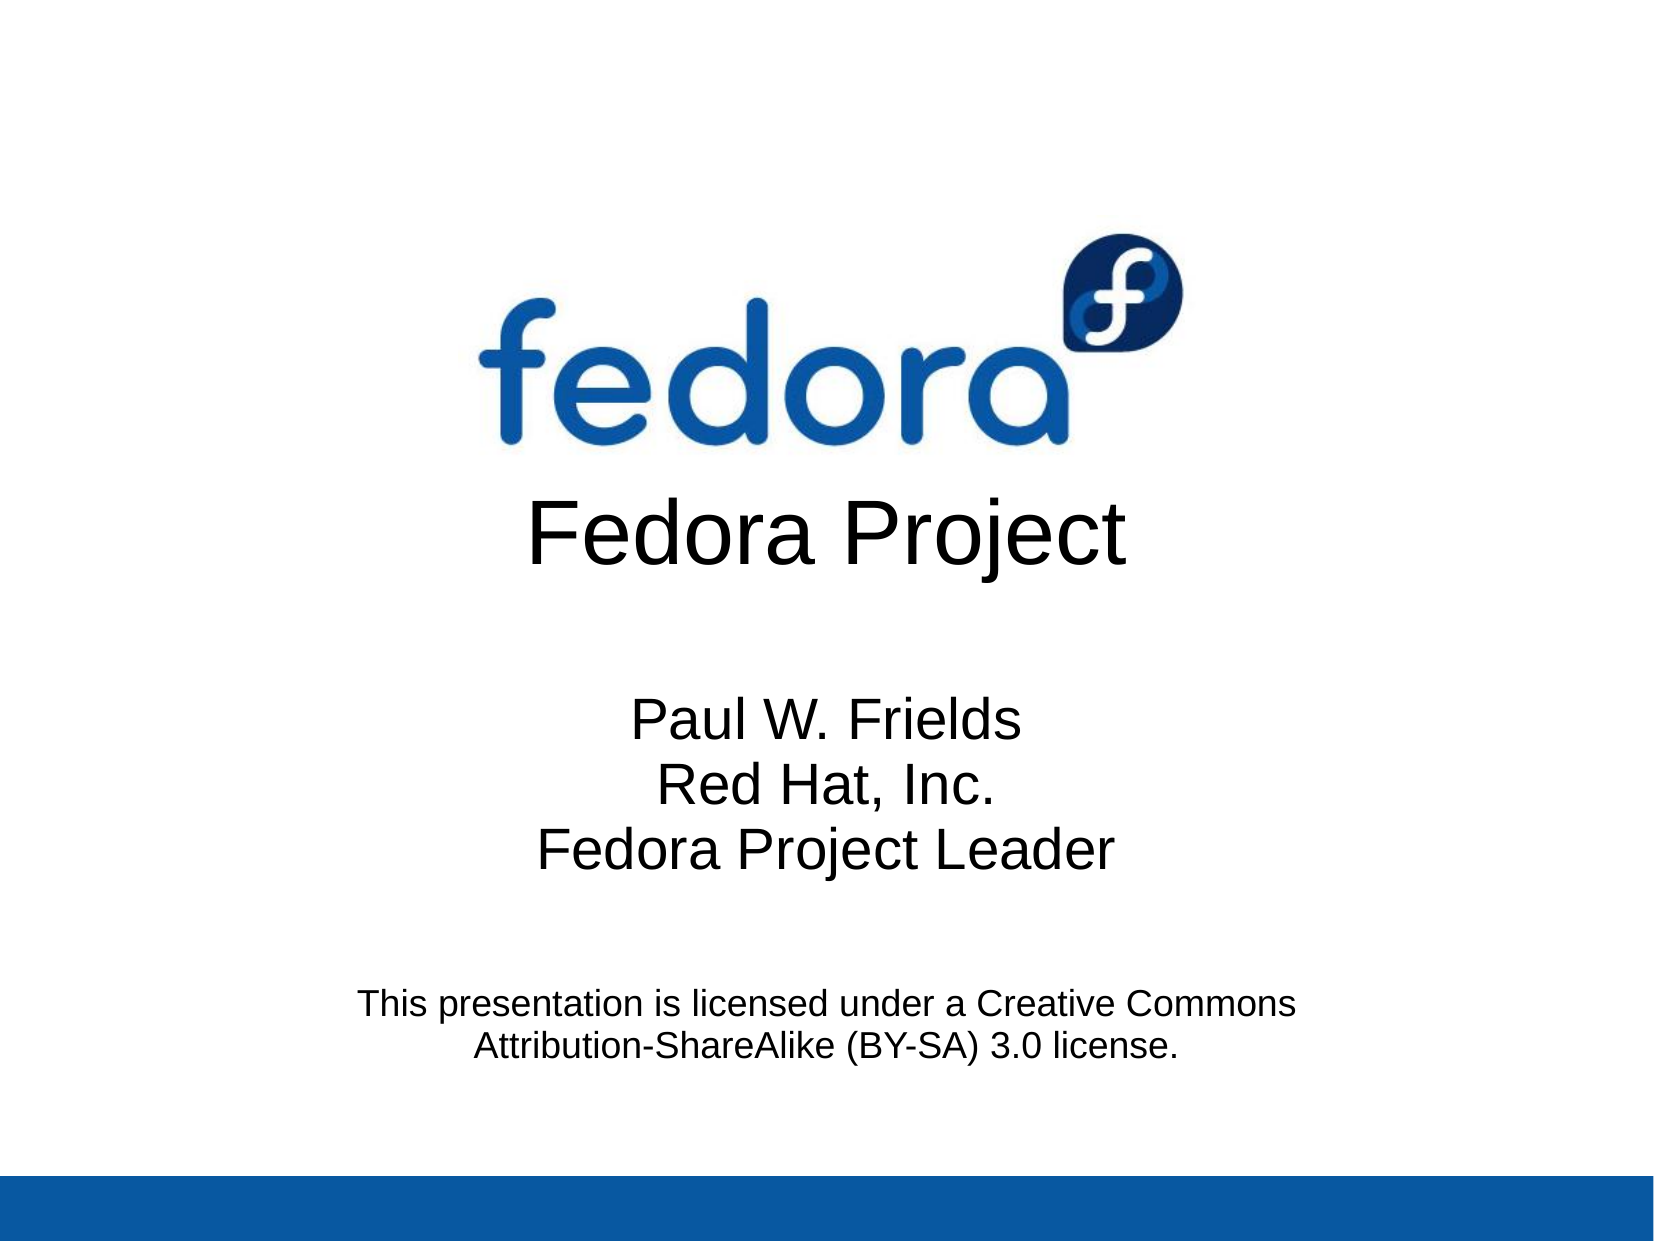

# Fedora Project Paul W. Frields Red Hat, Inc. Fedora Project Leader
This presentation is licensed under a Creative Commons
Attribution-ShareAlike (BY-SA) 3.0 license.